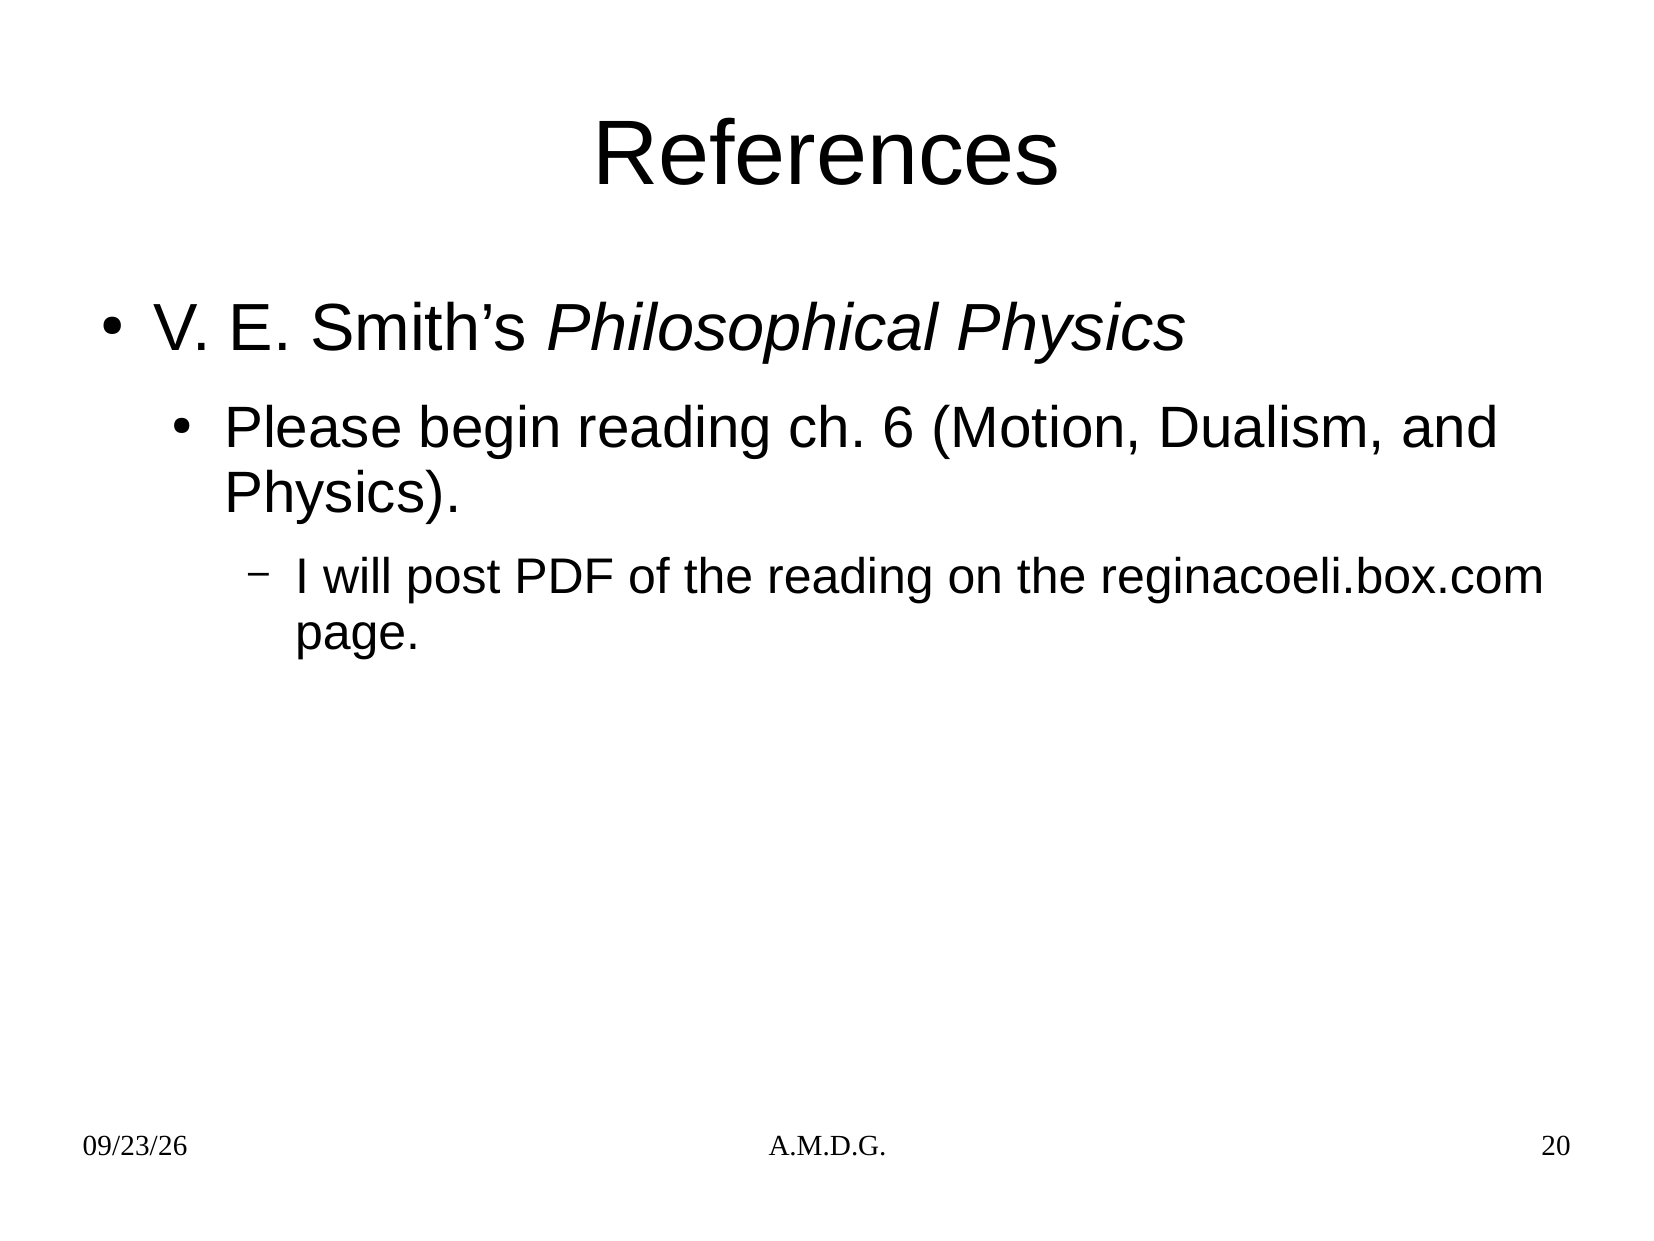

# References
V. E. Smith’s Philosophical Physics
Please begin reading ch. 6 (Motion, Dualism, and Physics).
I will post PDF of the reading on the reginacoeli.box.com page.
`
A.M.D.G.
20